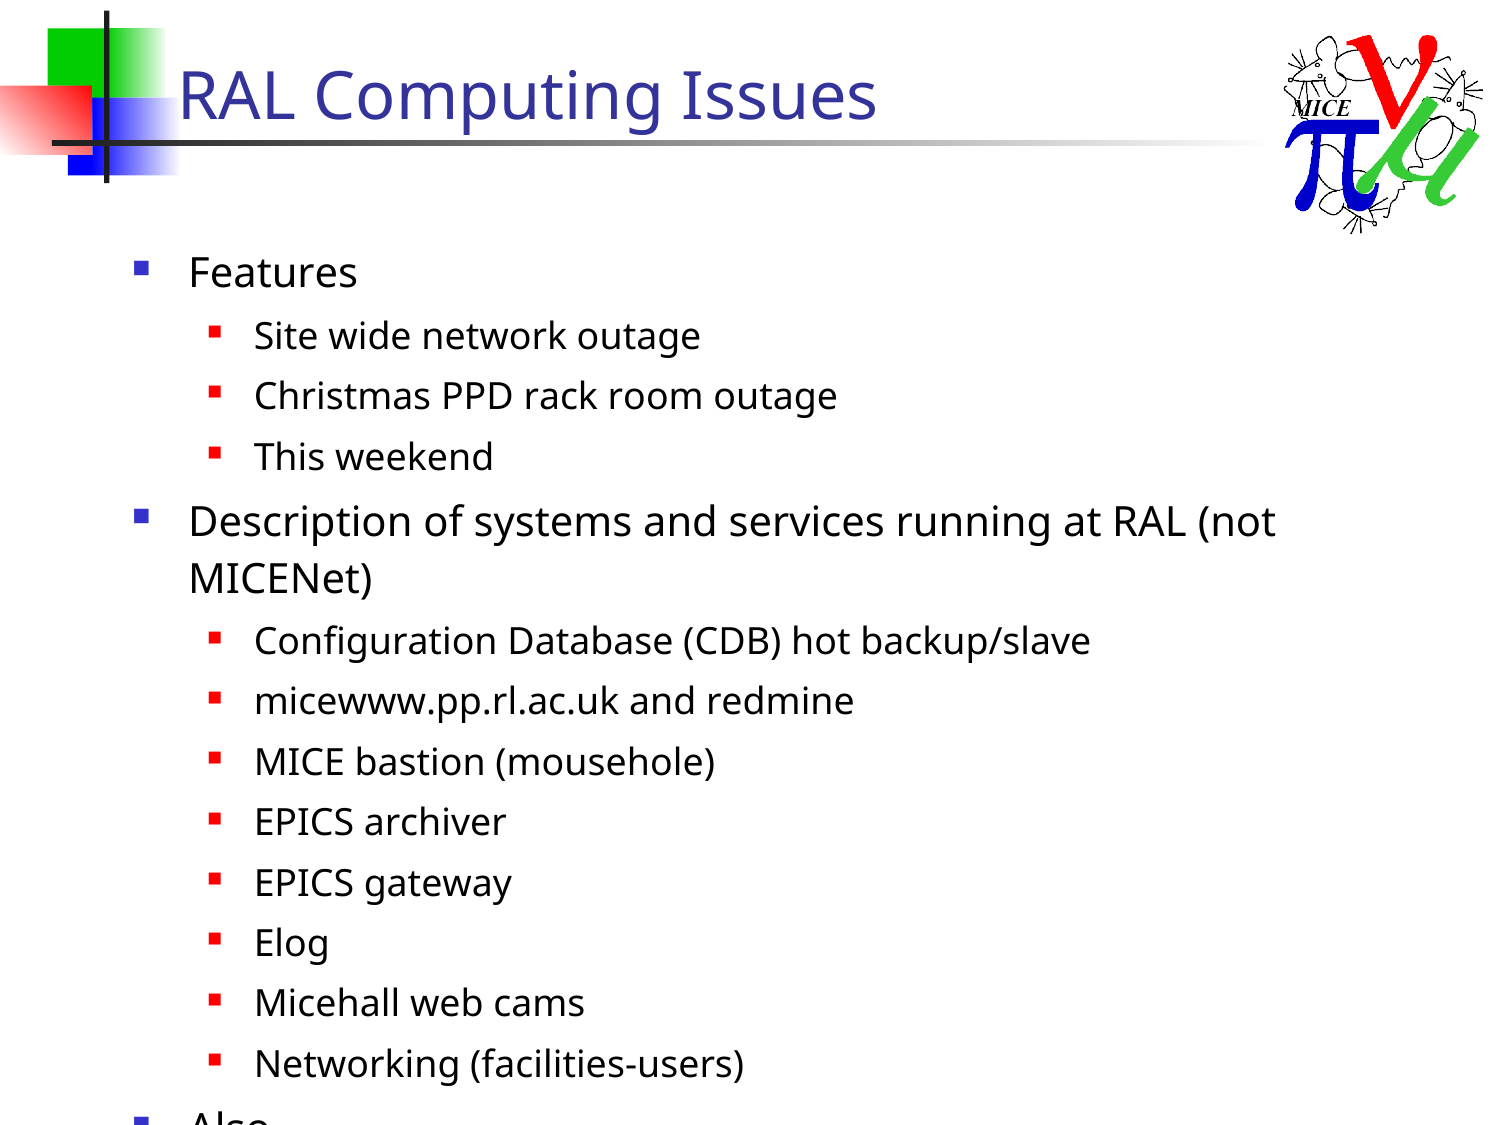

# RAL Computing Issues
Features
Site wide network outage
Christmas PPD rack room outage
This weekend
Description of systems and services running at RAL (not MICENet)
Configuration Database (CDB) hot backup/slave
micewww.pp.rl.ac.uk and redmine
MICE bastion (mousehole)
EPICS archiver
EPICS gateway
Elog
Micehall web cams
Networking (facilities-users)
Also
Printer passwords